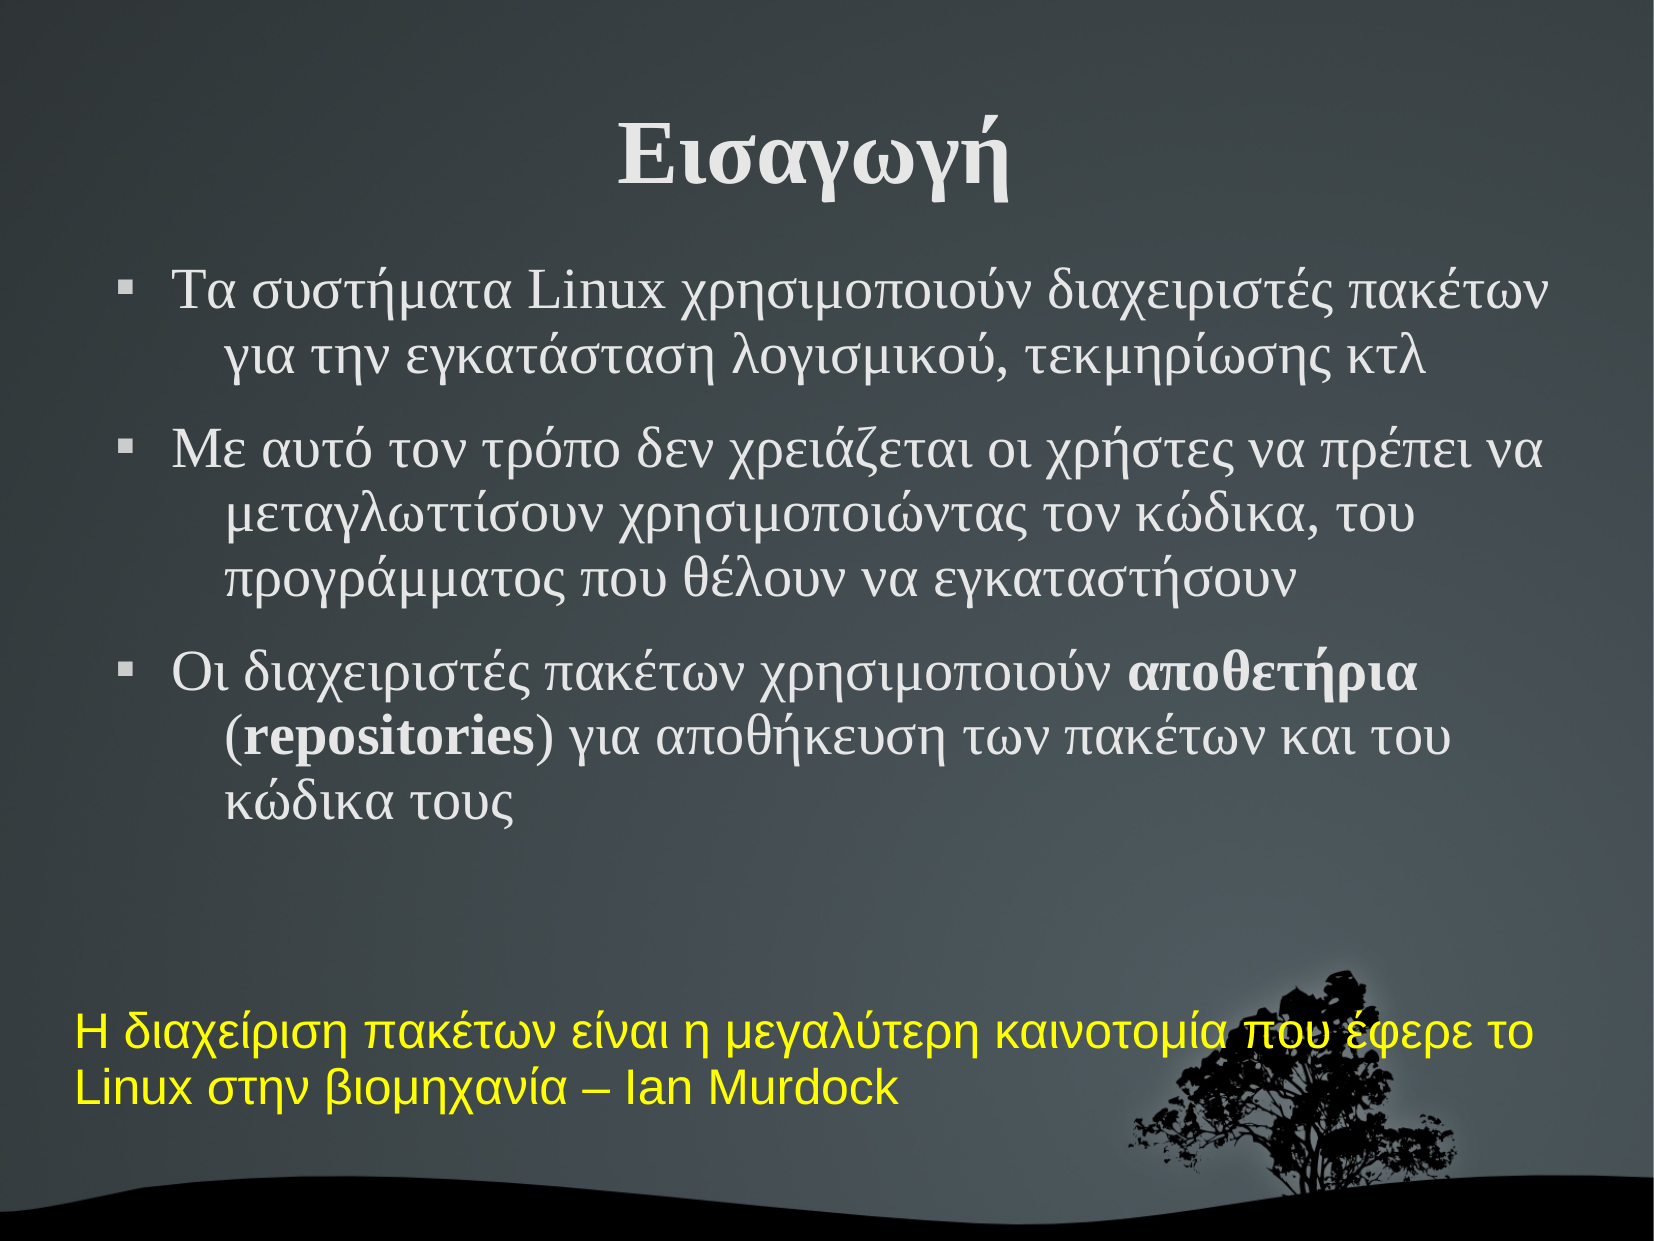

# Εισαγωγή
Τα συστήματα Linux χρησιμοποιούν διαχειριστές πακέτων για την εγκατάσταση λογισμικού, τεκμηρίωσης κτλ
Με αυτό τον τρόπο δεν χρειάζεται οι χρήστες να πρέπει να μεταγλωττίσουν χρησιμοποιώντας τον κώδικα, του προγράμματος που θέλουν να εγκαταστήσουν
Οι διαχειριστές πακέτων χρησιμοποιούν αποθετήρια (repositories) για αποθήκευση των πακέτων και του κώδικα τους
Η διαχείριση πακέτων είναι η μεγαλύτερη καινοτομία που έφερε το Linux στην βιομηχανία – Ian Murdock